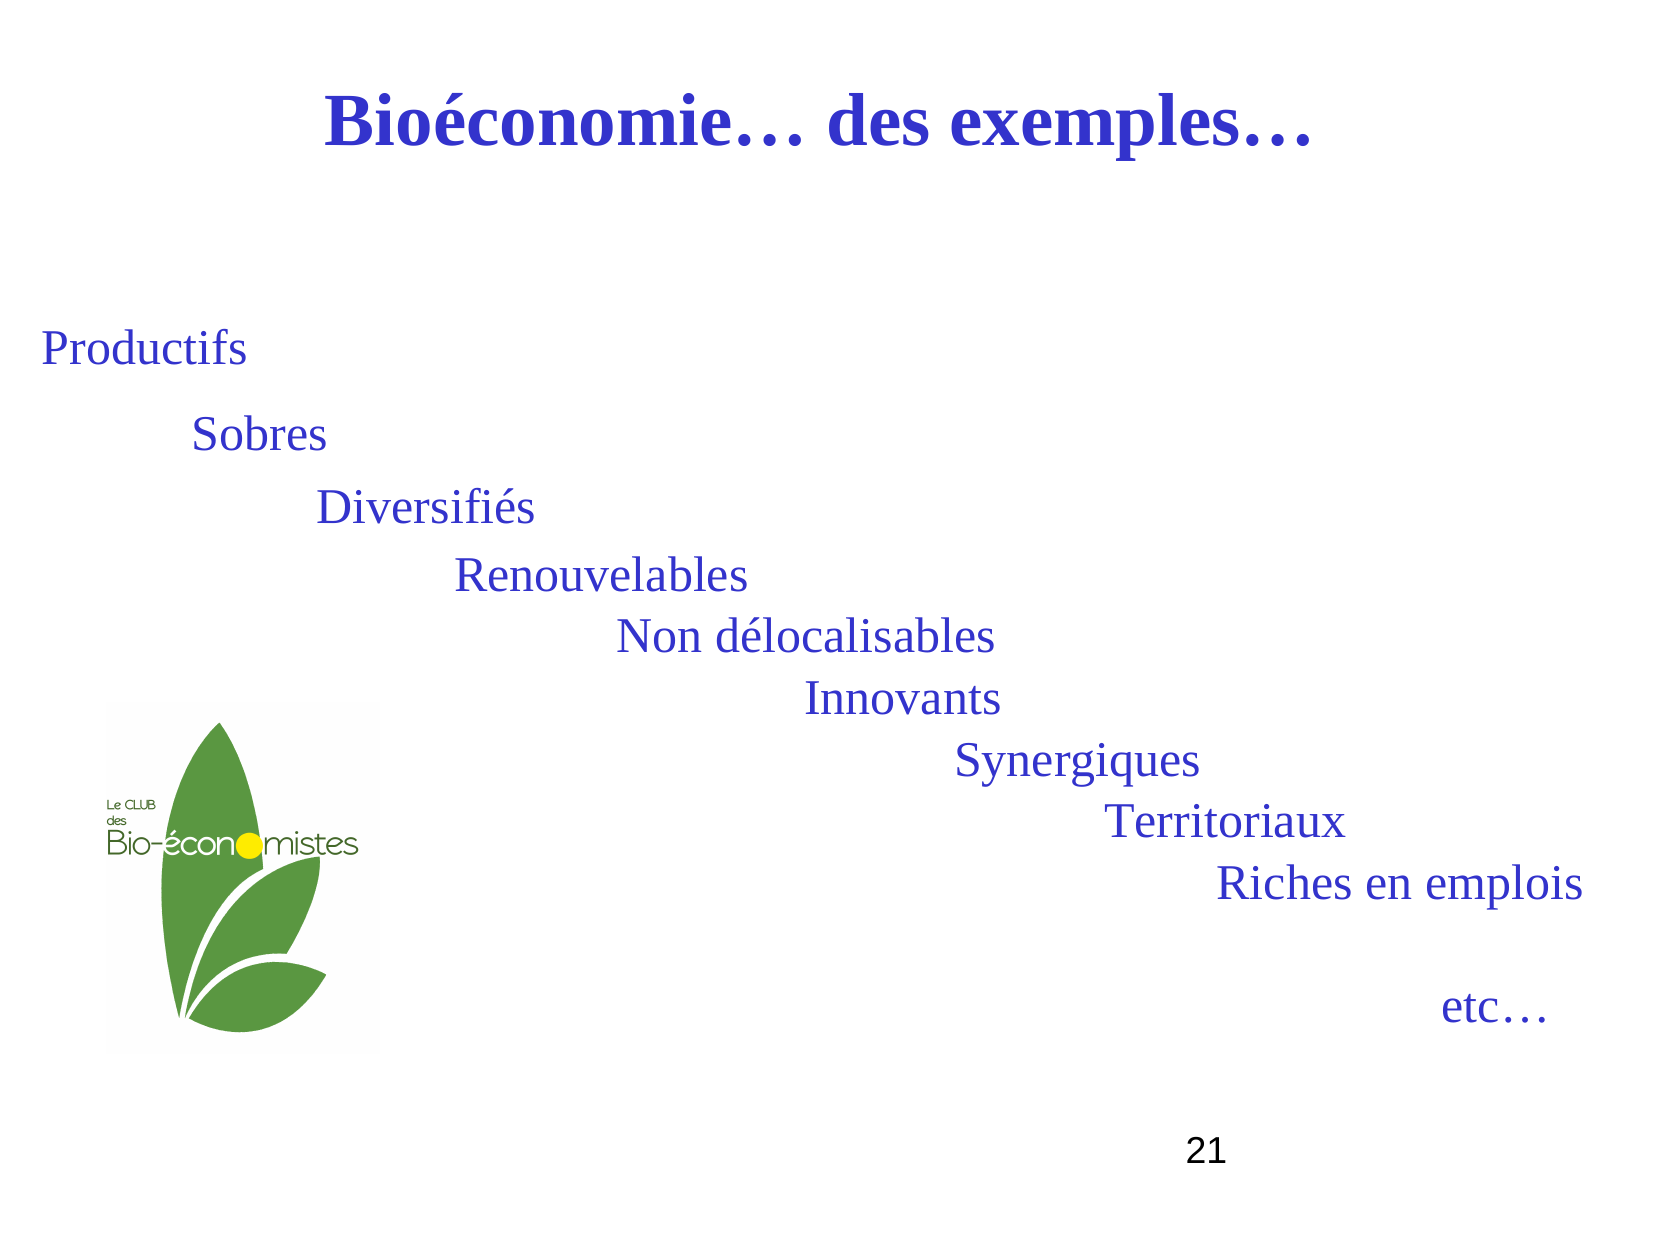

# Bioéconomie… des exemples…
Productifs
Sobres
 Diversifiés
 Renouvelables
 Non délocalisables
 Innovants
 Synergiques
 Territoriaux
 Riches en emplois
 etc…